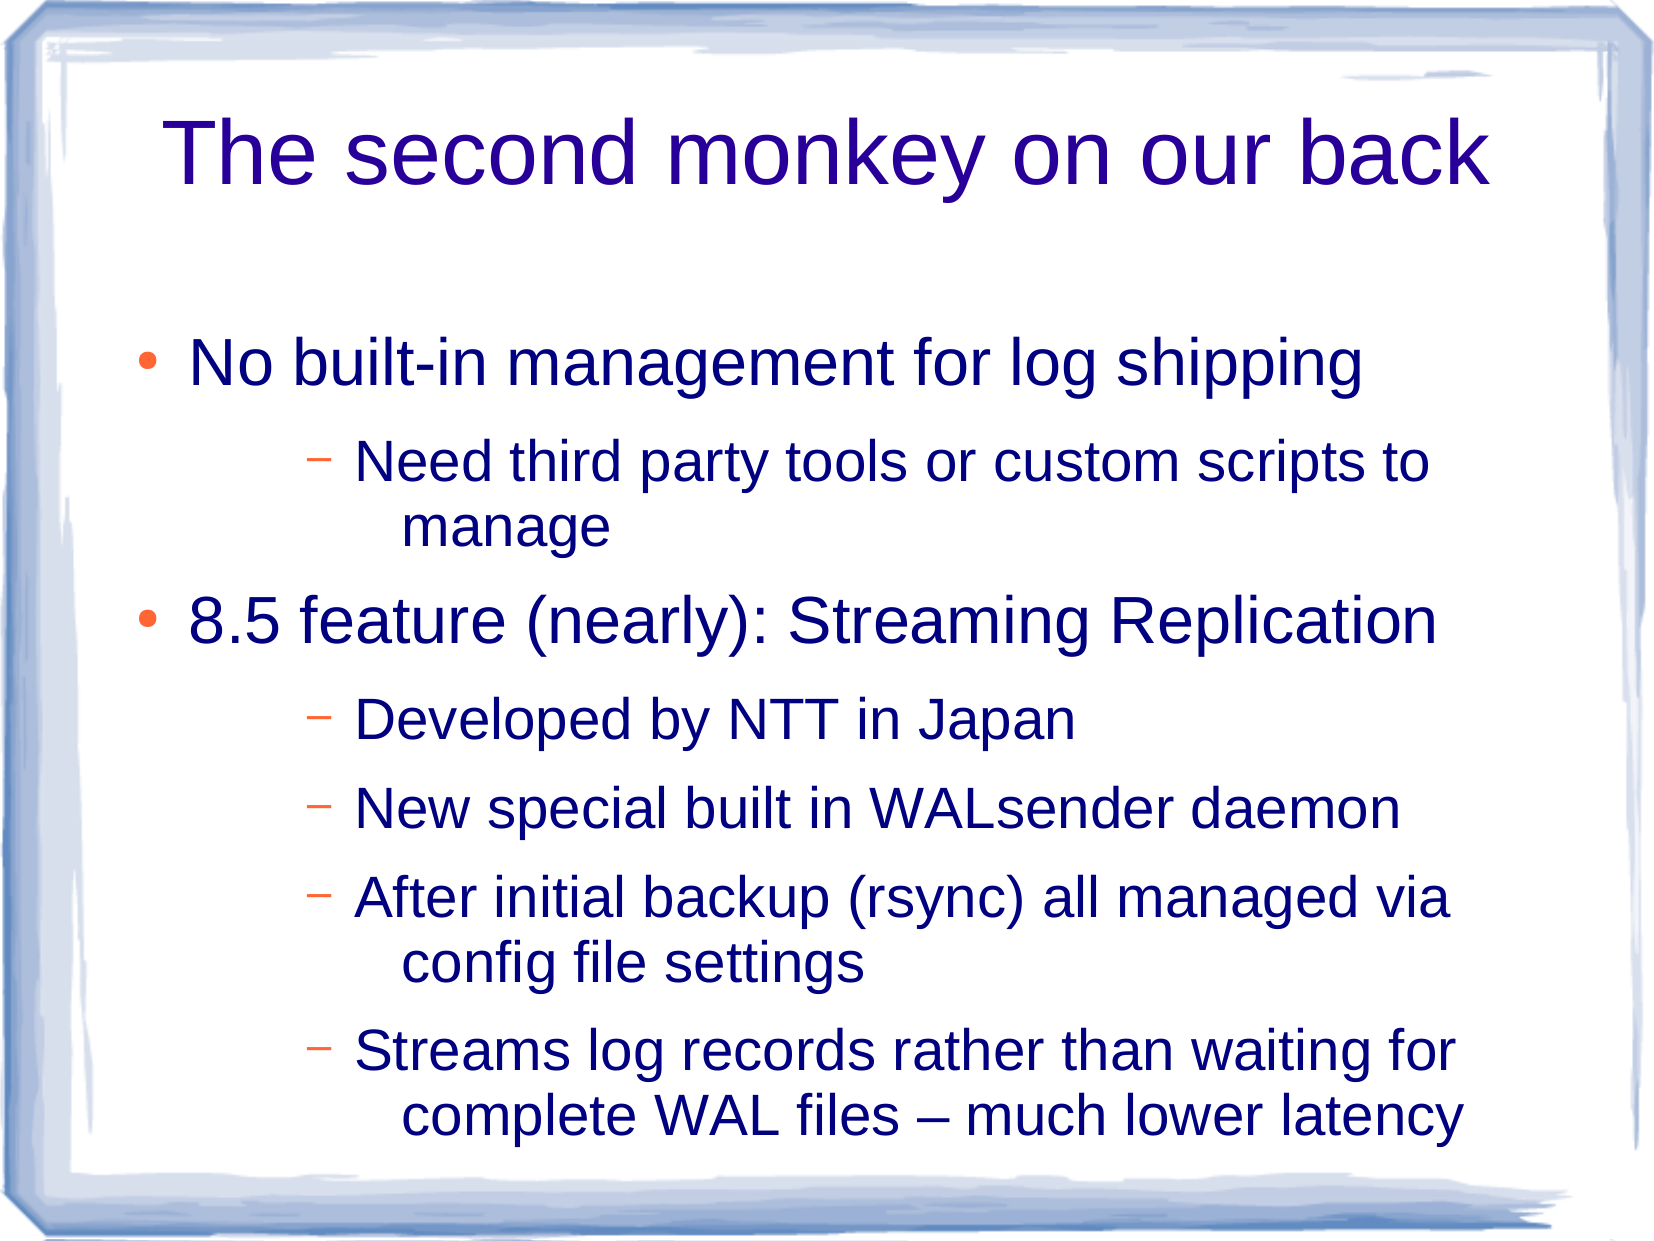

# The second monkey on our back
No built-in management for log shipping
Need third party tools or custom scripts to manage
8.5 feature (nearly): Streaming Replication
Developed by NTT in Japan
New special built in WALsender daemon
After initial backup (rsync) all managed via config file settings
Streams log records rather than waiting for complete WAL files – much lower latency